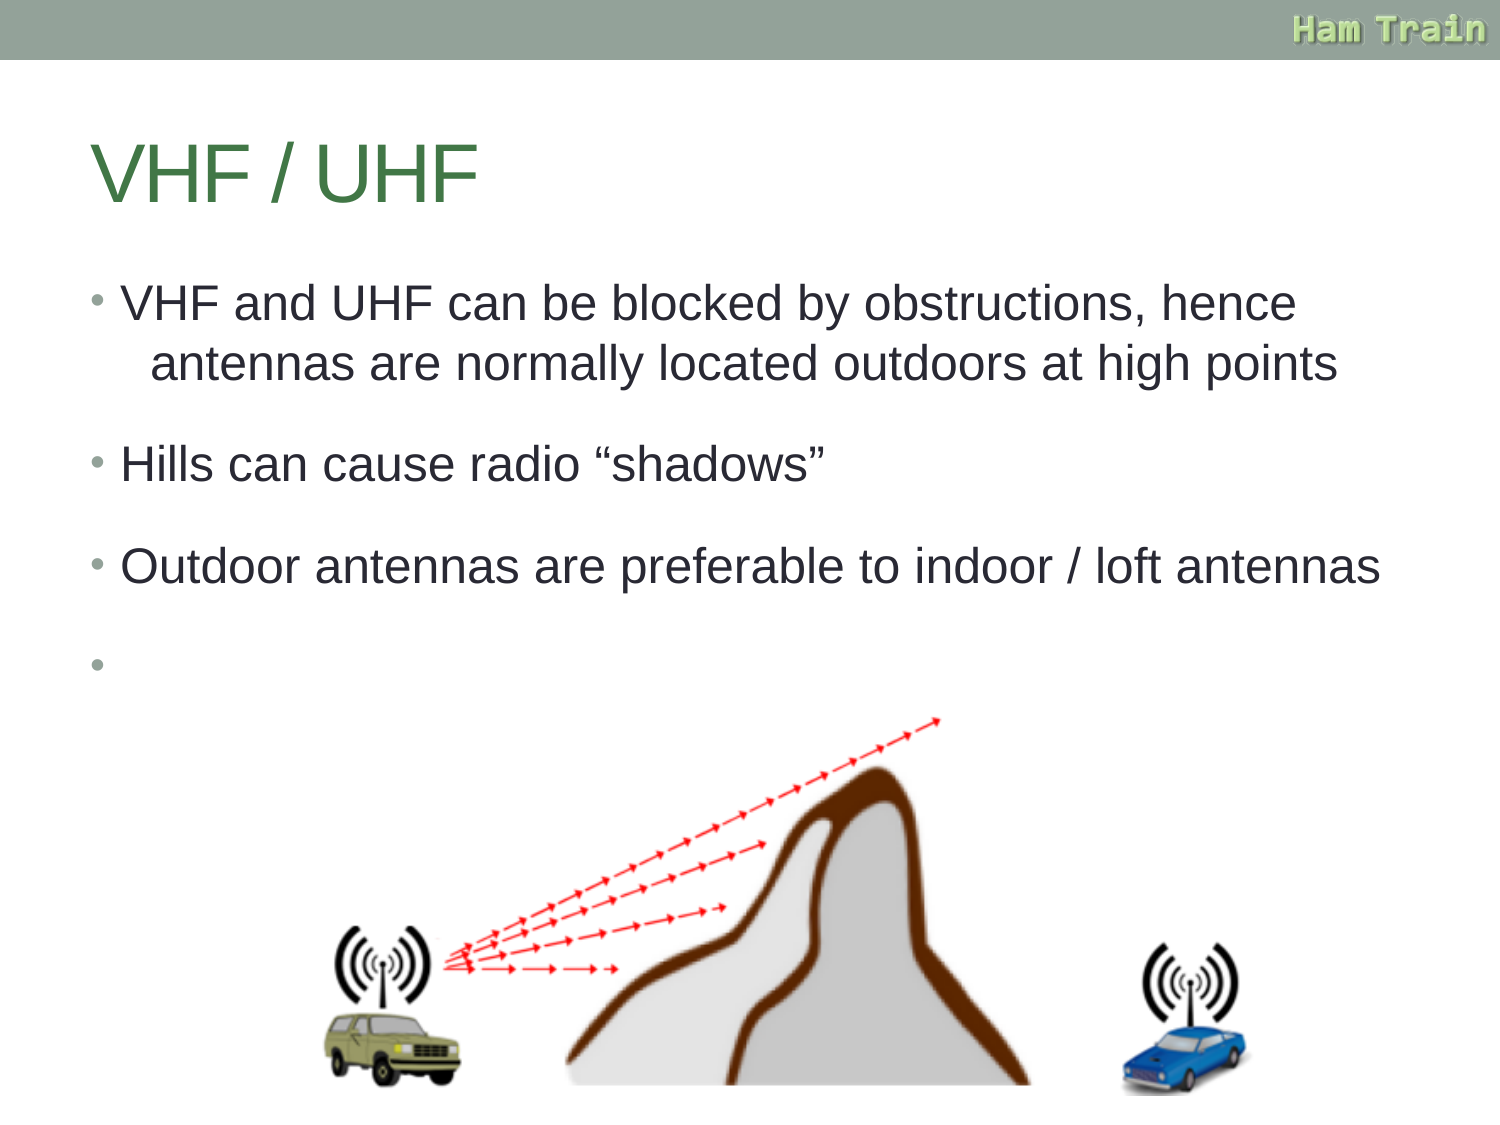

# VHF / UHF
VHF and UHF can be blocked by obstructions, hence antennas are normally located outdoors at high points
Hills can cause radio “shadows”
Outdoor antennas are preferable to indoor / loft antennas